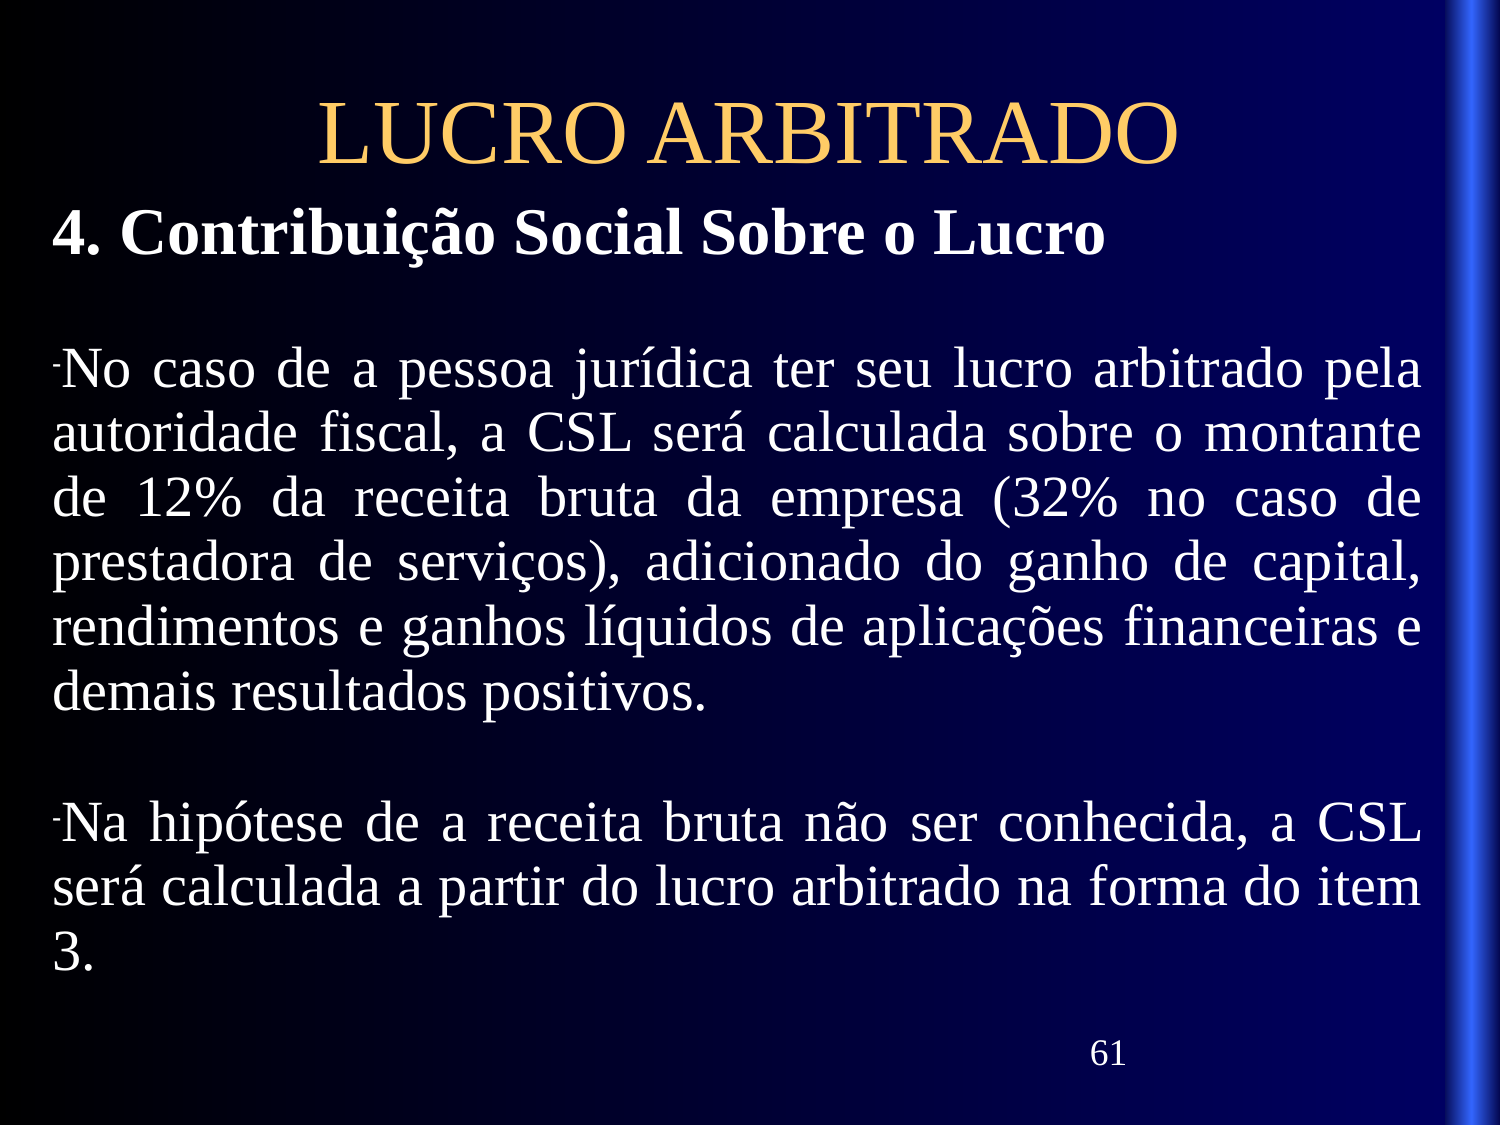

# LUCRO ARBITRADO
4. Contribuição Social Sobre o Lucro
No caso de a pessoa jurídica ter seu lucro arbitrado pela autoridade fiscal, a CSL será calculada sobre o montante de 12% da receita bruta da empresa (32% no caso de prestadora de serviços), adicionado do ganho de capital, rendimentos e ganhos líquidos de aplicações financeiras e demais resultados positivos.
Na hipótese de a receita bruta não ser conhecida, a CSL será calculada a partir do lucro arbitrado na forma do item 3.